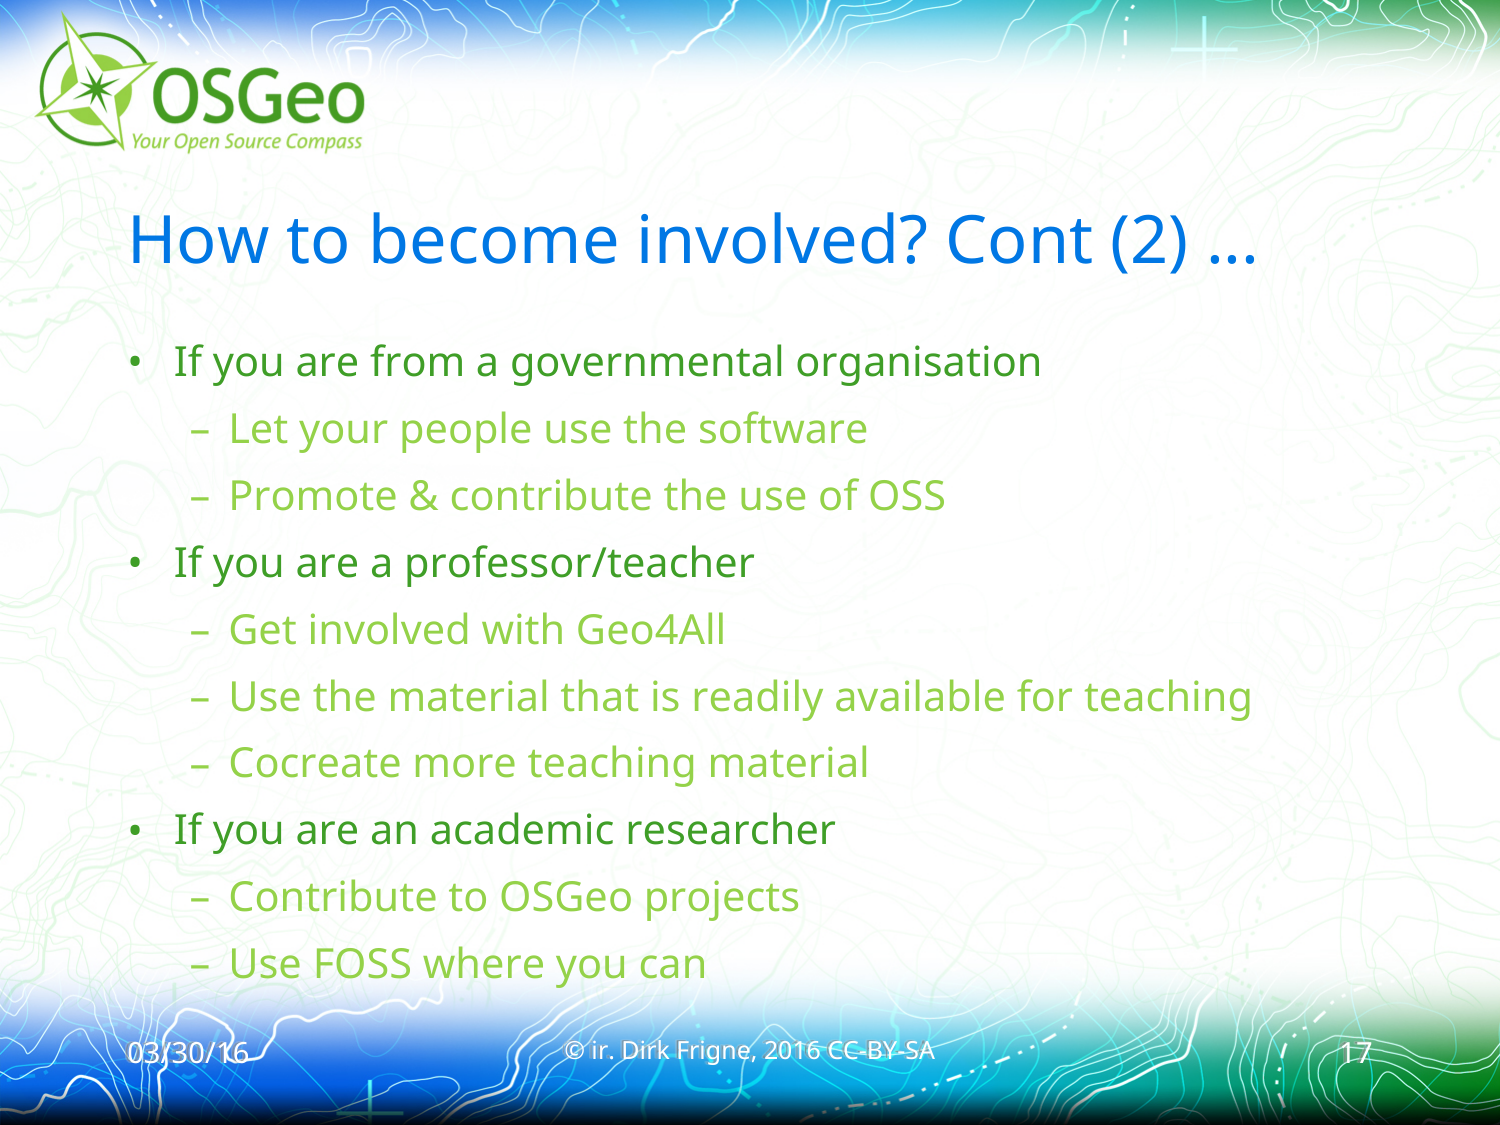

# How to become involved? Cont (2) ...
If you are from a governmental organisation
Let your people use the software
Promote & contribute the use of OSS
If you are a professor/teacher
Get involved with Geo4All
Use the material that is readily available for teaching
Cocreate more teaching material
If you are an academic researcher
Contribute to OSGeo projects
Use FOSS where you can
03/30/16
© ir. Dirk Frigne, 2016 CC-BY-SA
17